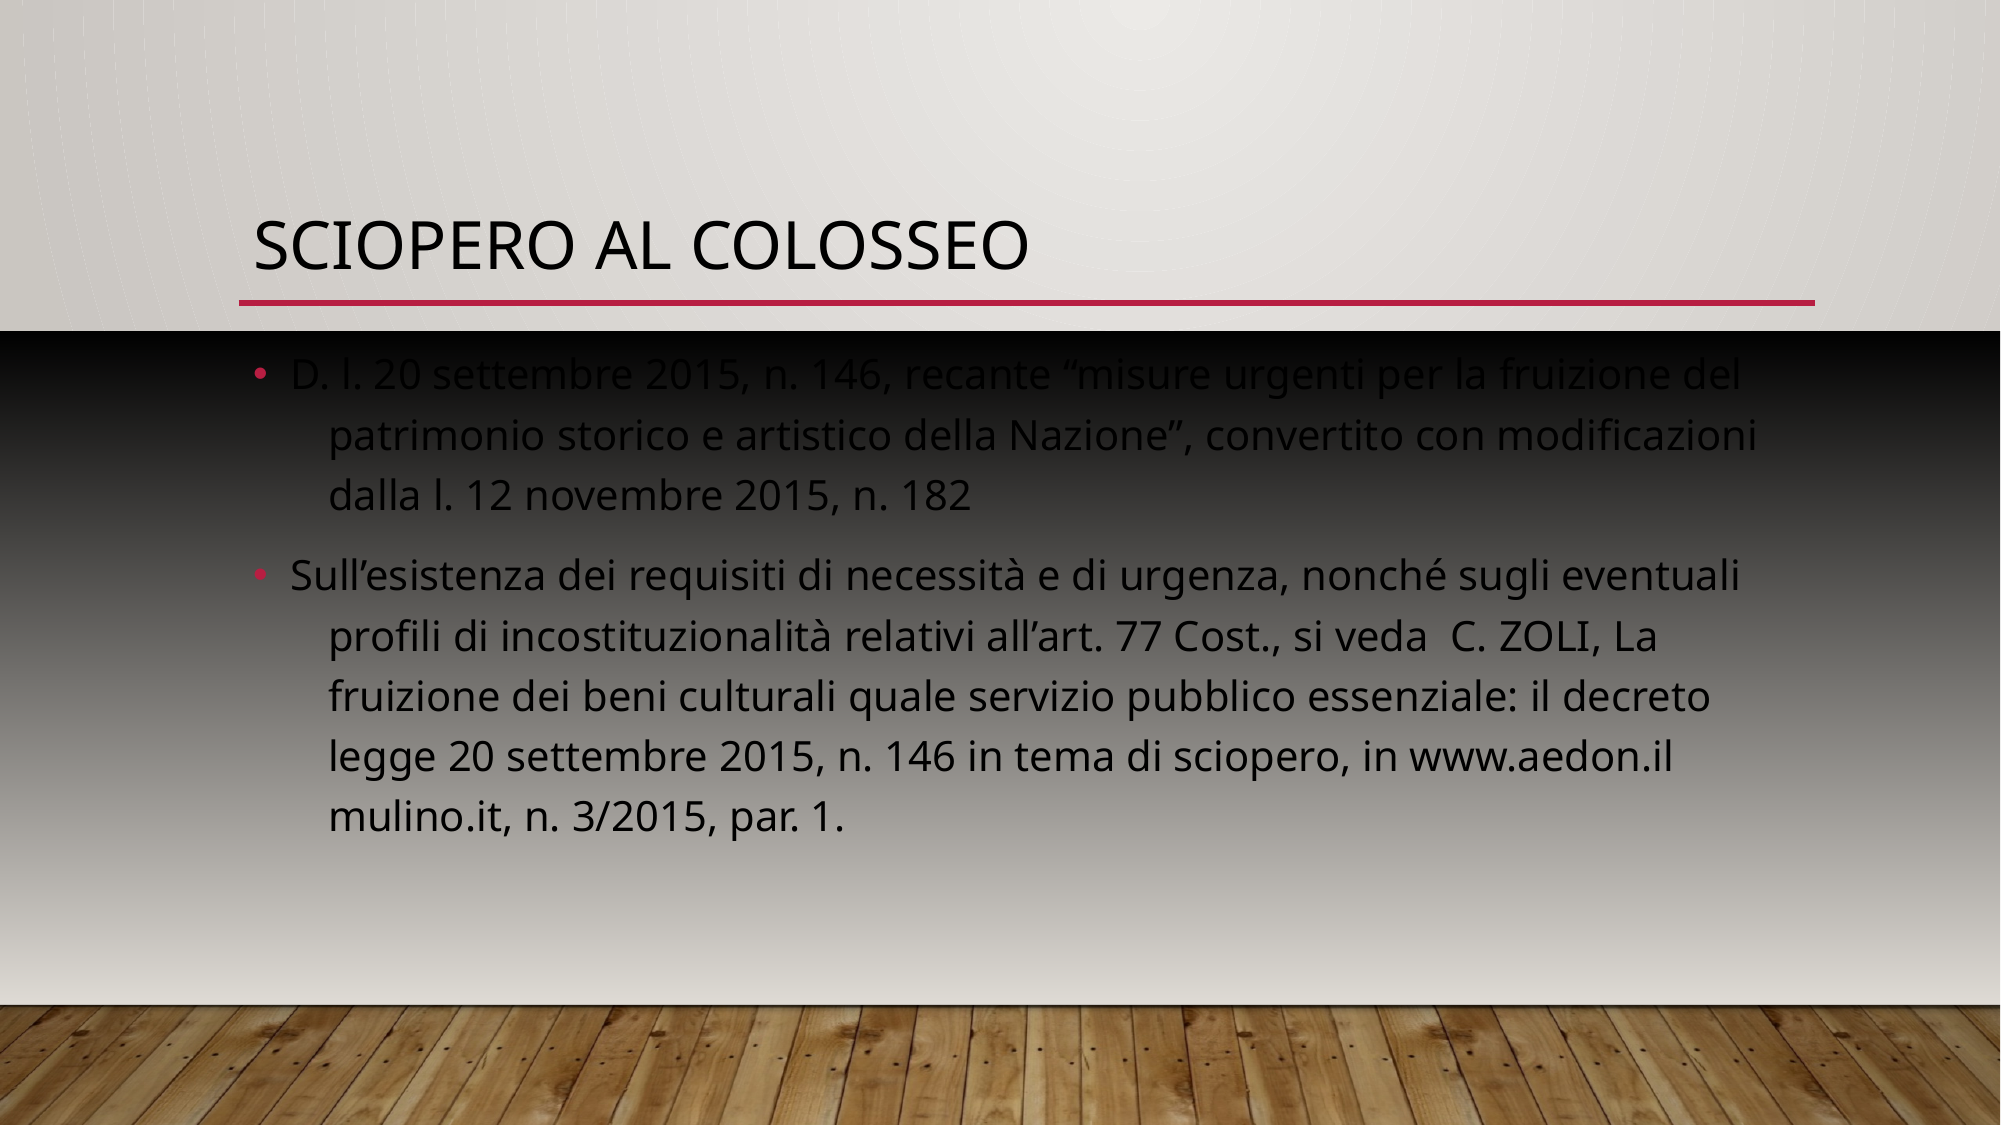

# Sciopero al colosseo
D. l. 20 settembre 2015, n. 146, recante “misure urgenti per la fruizione del patrimonio storico e artistico della Nazione”, convertito con modificazioni dalla l. 12 novembre 2015, n. 182
Sull’esistenza dei requisiti di necessità e di urgenza, nonché sugli eventuali profili di incostituzionalità relativi all’art. 77 Cost., si veda C. ZOLI, La fruizione dei beni culturali quale servizio pubblico essenziale: il decreto legge 20 settembre 2015, n. 146 in tema di sciopero, in www.aedon.il mulino.it, n. 3/2015, par. 1.